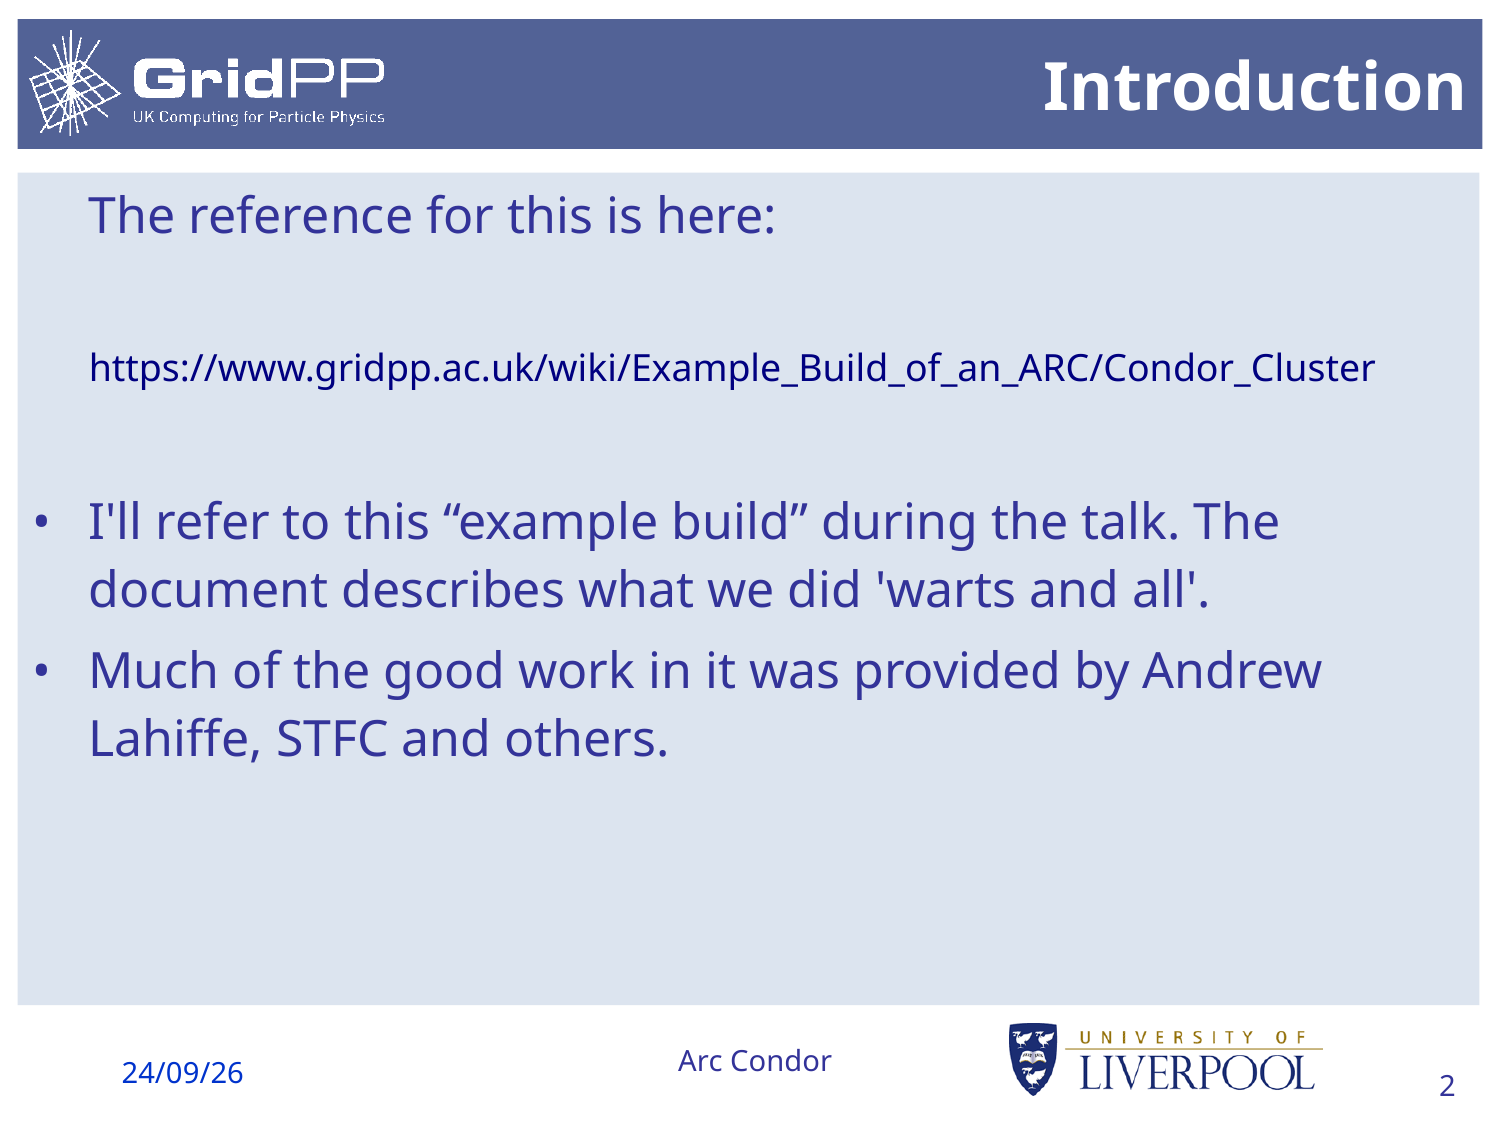

# Introduction
The reference for this is here:
https://www.gridpp.ac.uk/wiki/Example_Build_of_an_ARC/Condor_Cluster
I'll refer to this “example build” during the talk. The document describes what we did 'warts and all'.
Much of the good work in it was provided by Andrew Lahiffe, STFC and others.
Arc Condor